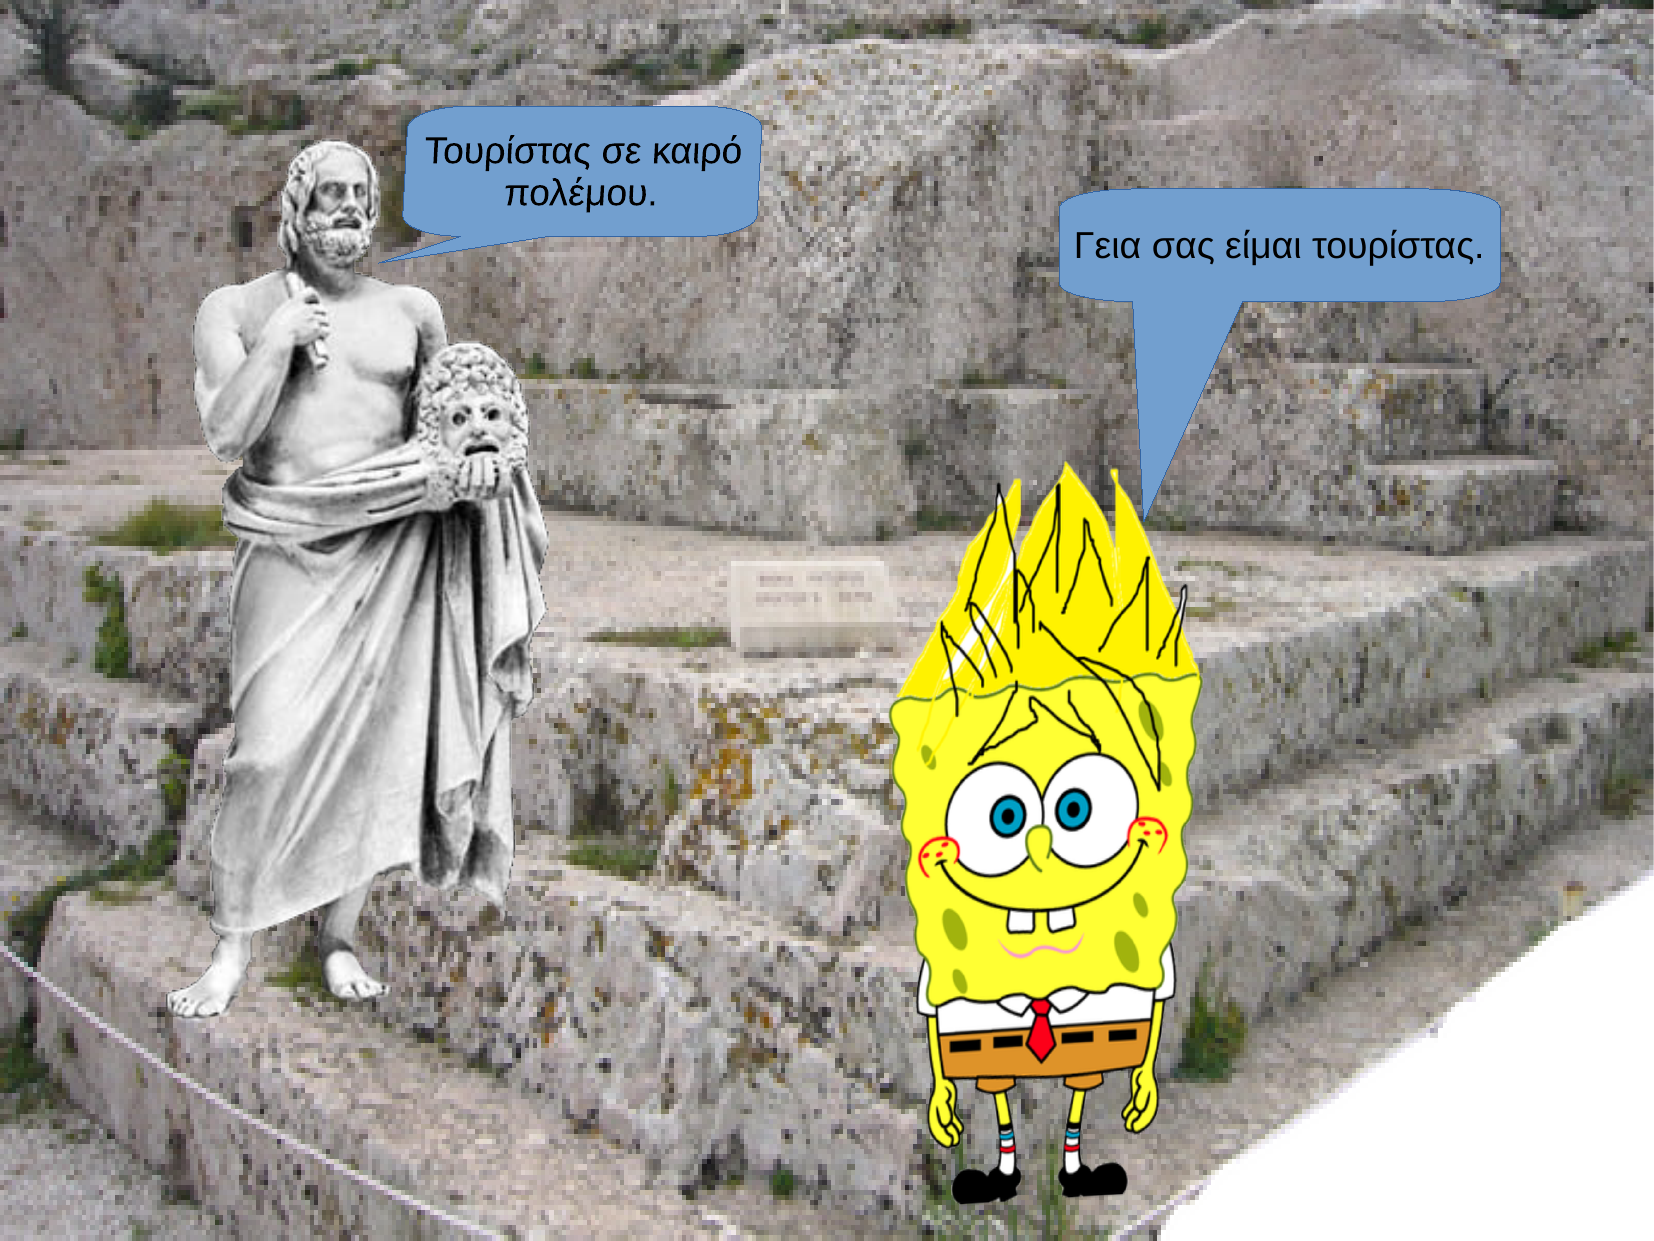

Τουρίστας σε καιρό
πολέμου.
Γεια σας είμαι τουρίστας.